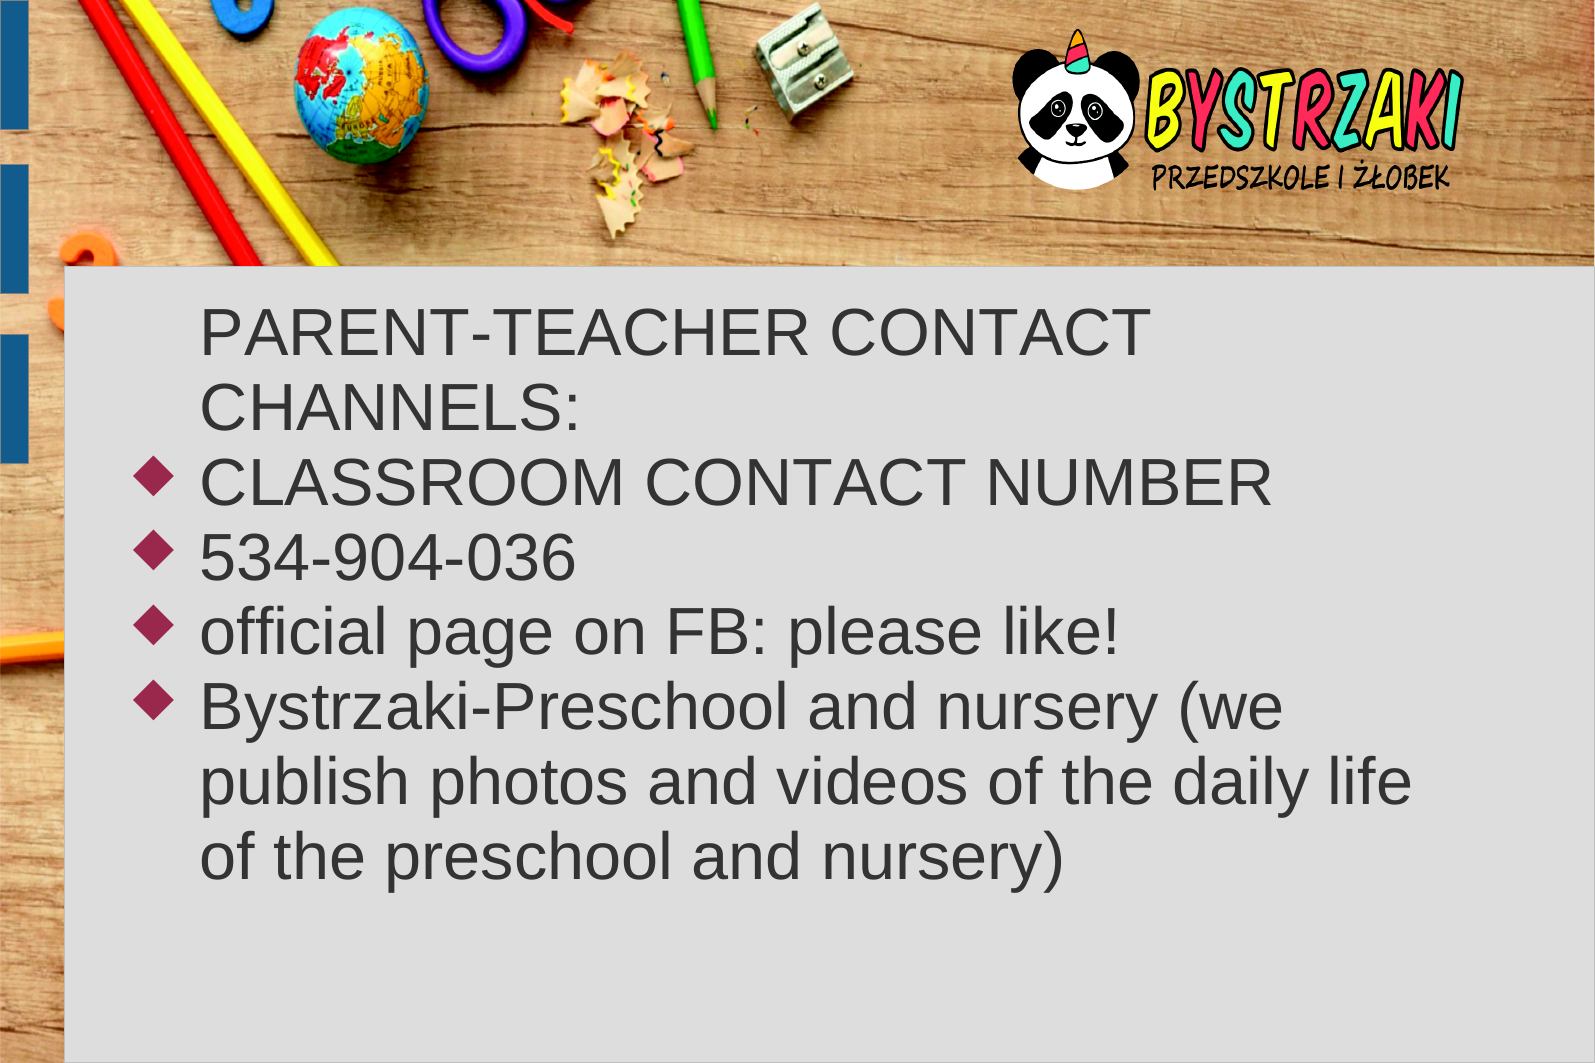

#
PARENT-TEACHER CONTACT CHANNELS:
CLASSROOM CONTACT NUMBER
534-904-036
official page on FB: please like!
Bystrzaki-Preschool and nursery (we publish photos and videos of the daily life of the preschool and nursery)